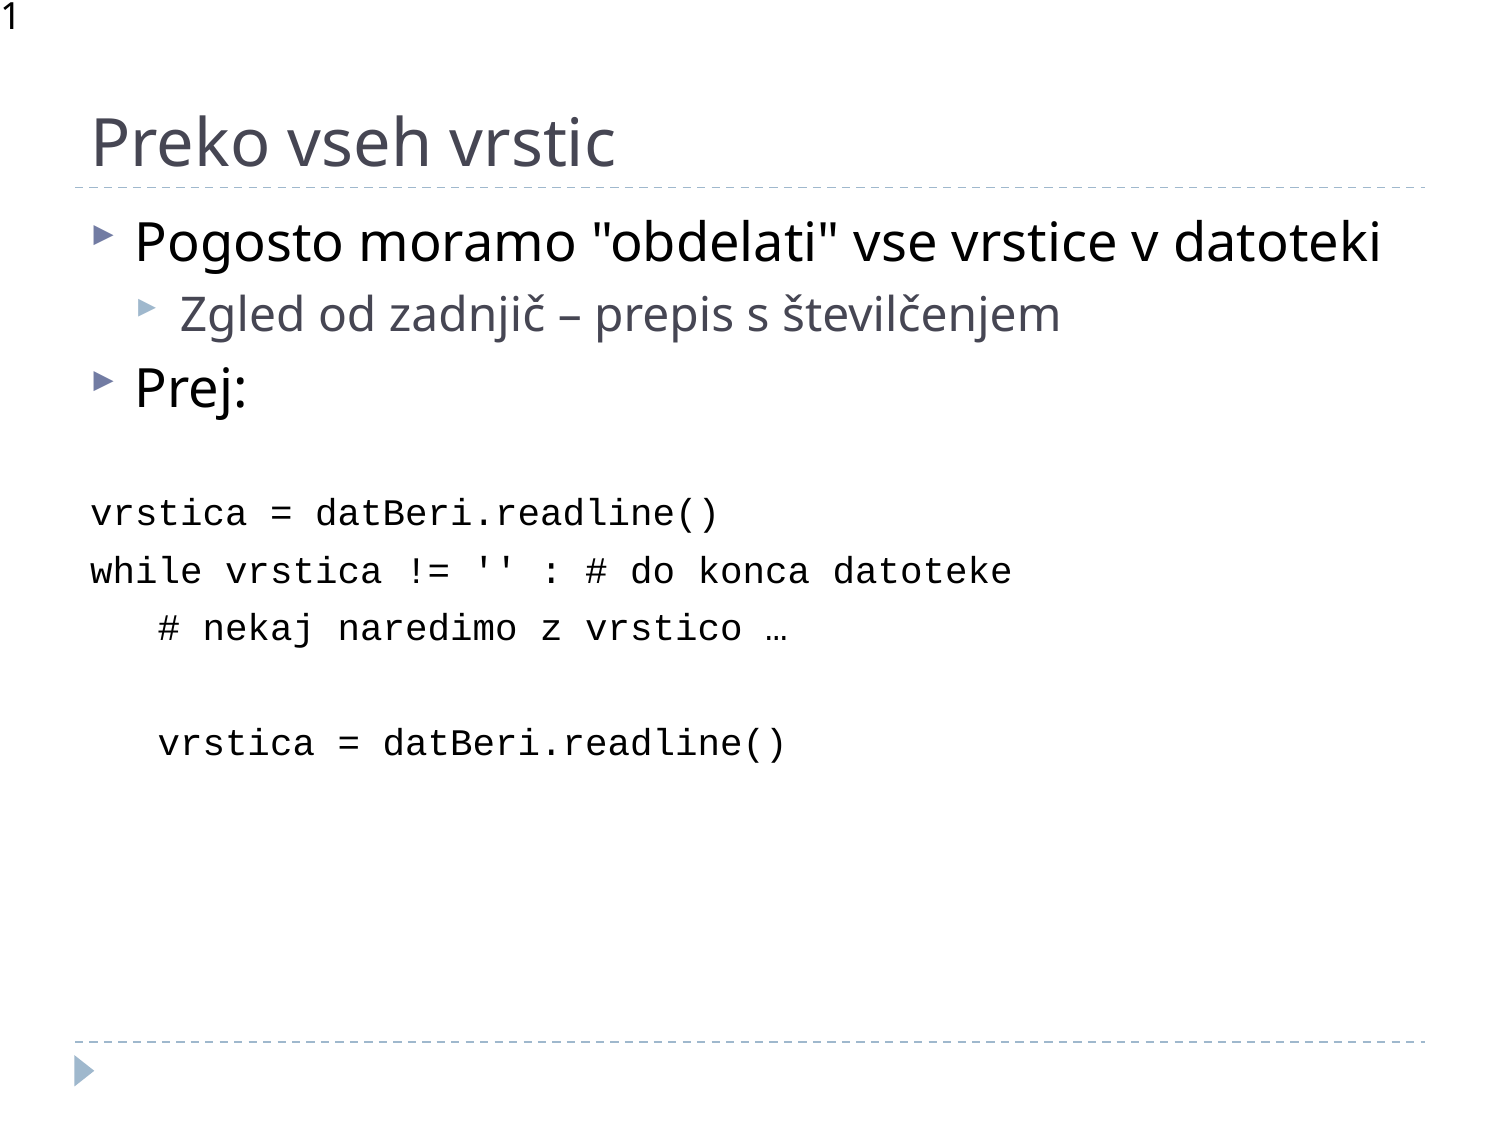

1
# Preko vseh vrstic
Pogosto moramo "obdelati" vse vrstice v datoteki
Zgled od zadnjič – prepis s številčenjem
Prej:
vrstica = datBeri.readline()
while vrstica != '' : # do konca datoteke
 # nekaj naredimo z vrstico …
 vrstica = datBeri.readline()